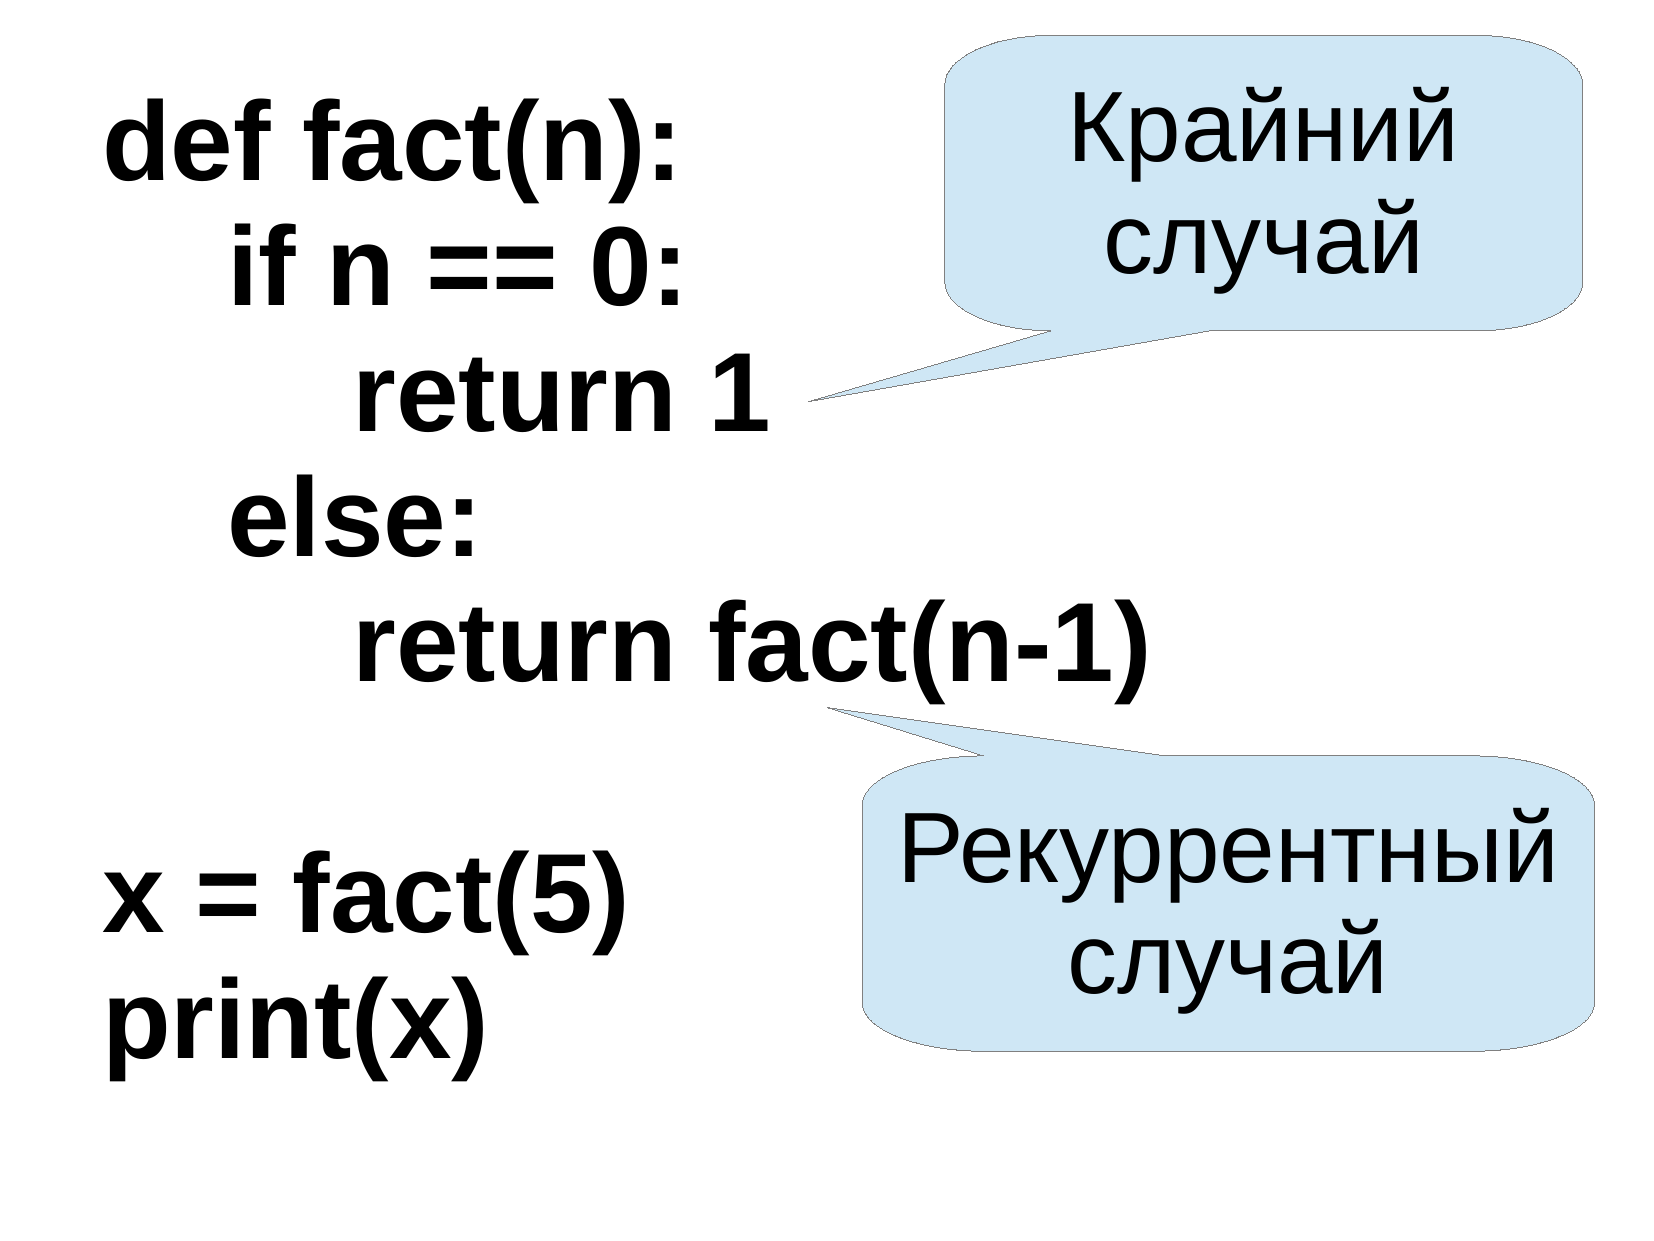

Крайний
случай
def fact(n):
 if n == 0:
 return 1
 else:
 return fact(n-1)
x = fact(5)
print(x)
Рекуррентный
случай